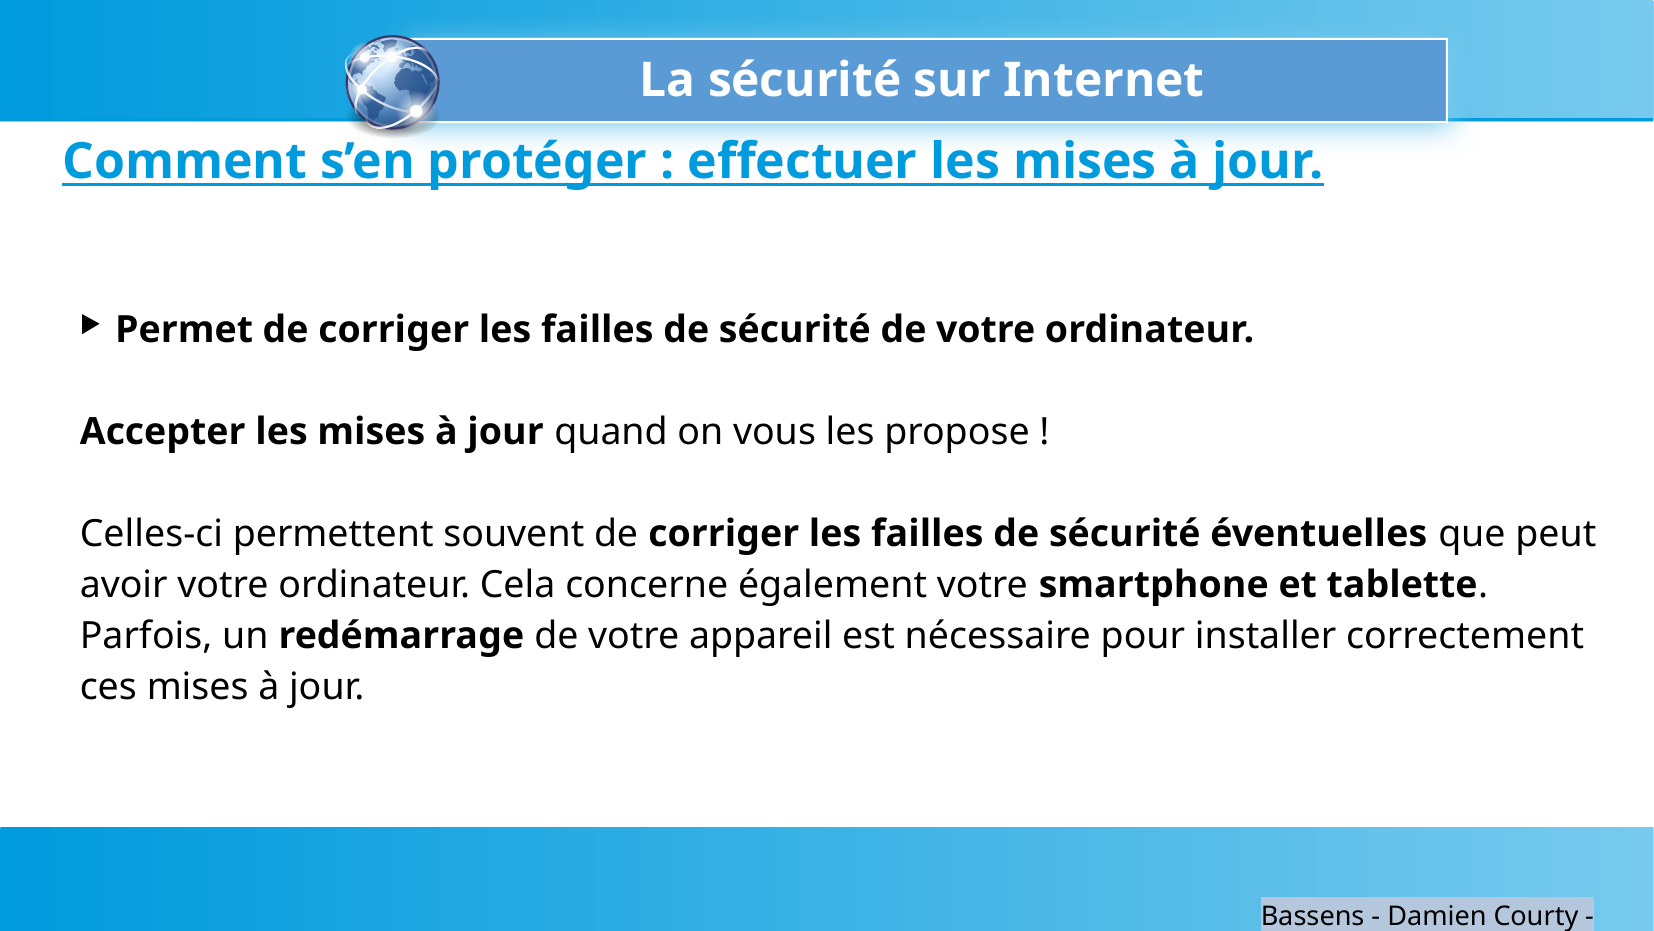

La sécurité sur Internet
Comment s’en protéger : effectuer les mises à jour.
Permet de corriger les failles de sécurité de votre ordinateur.
Accepter les mises à jour quand on vous les propose !
Celles-ci permettent souvent de corriger les failles de sécurité éventuelles que peut avoir votre ordinateur. Cela concerne également votre smartphone et tablette.
Parfois, un redémarrage de votre appareil est nécessaire pour installer correctement ces mises à jour.
Bassens - Damien Courty - 2024